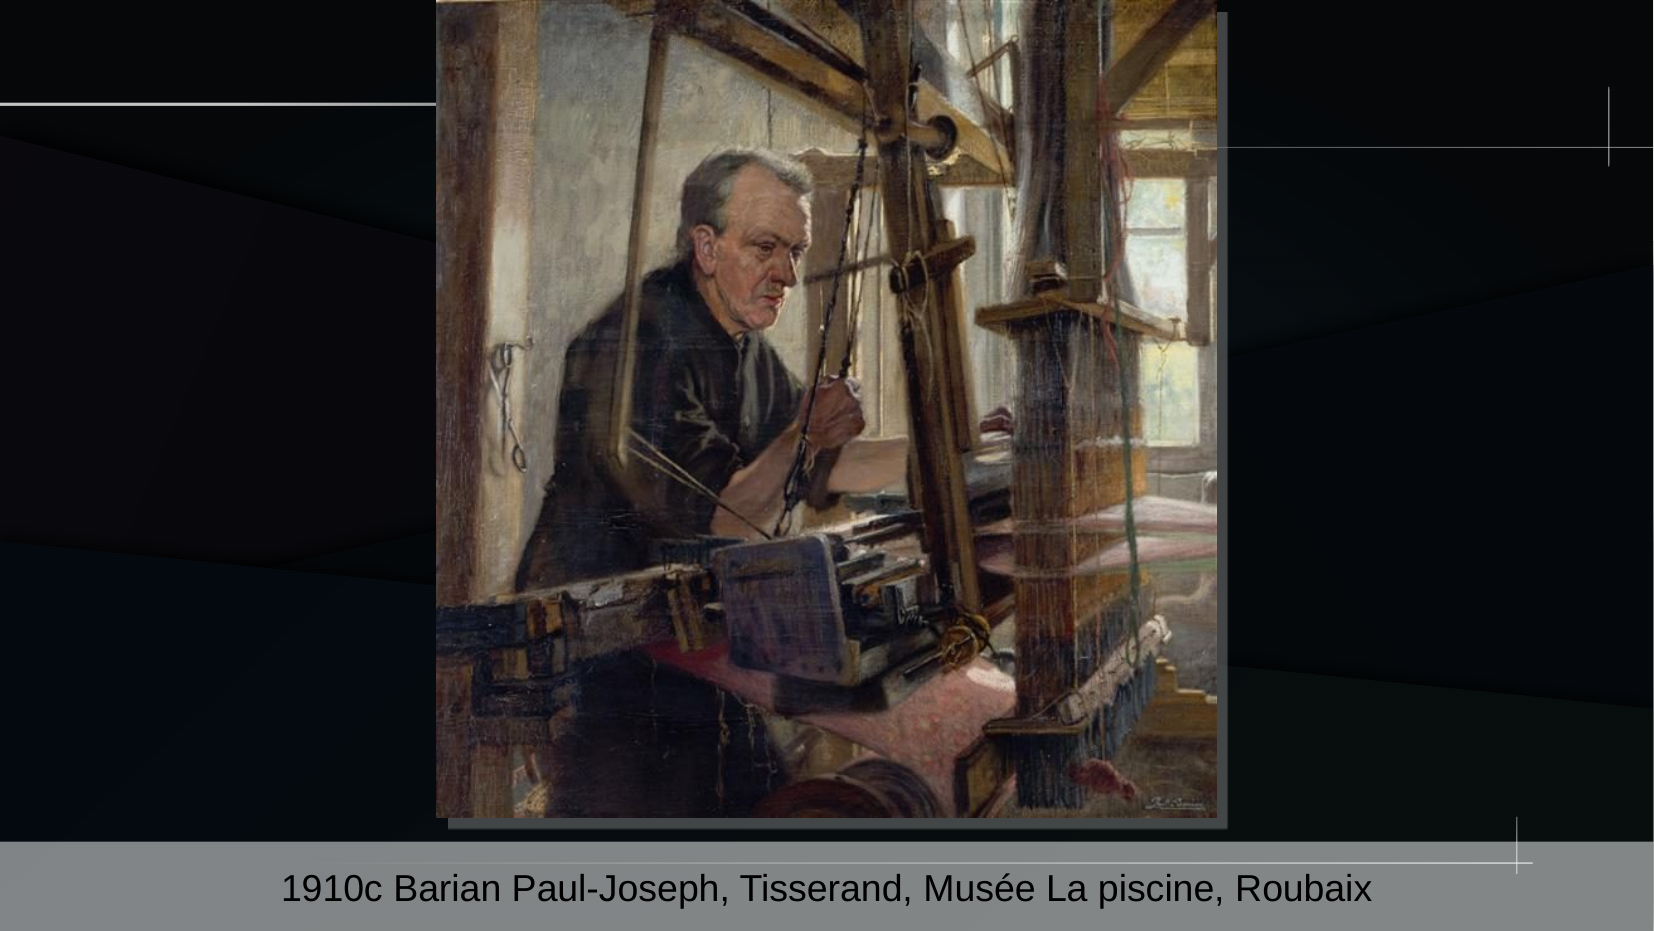

1910c Barian Paul-Joseph, Tisserand, Musée La piscine, Roubaix